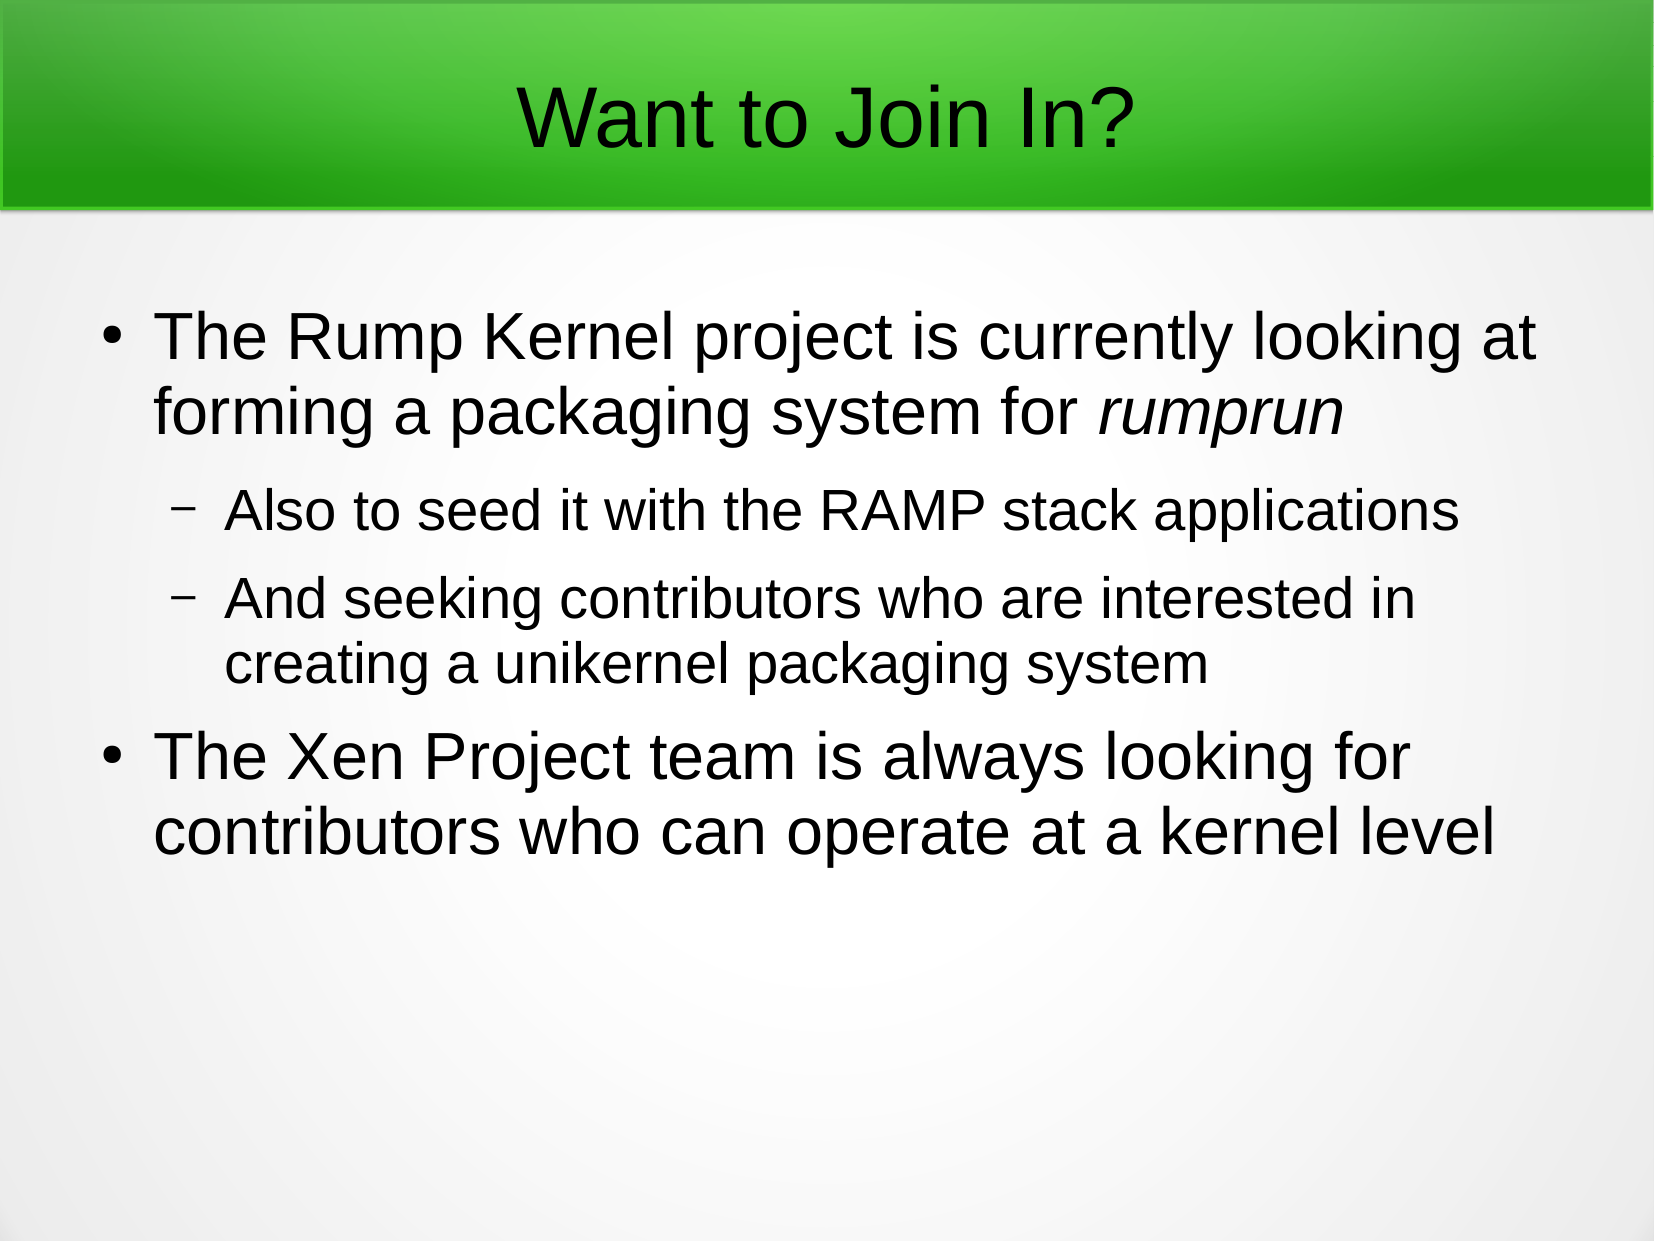

# Want to Join In?
The Rump Kernel project is currently looking at forming a packaging system for rumprun
Also to seed it with the RAMP stack applications
And seeking contributors who are interested in creating a unikernel packaging system
The Xen Project team is always looking for contributors who can operate at a kernel level